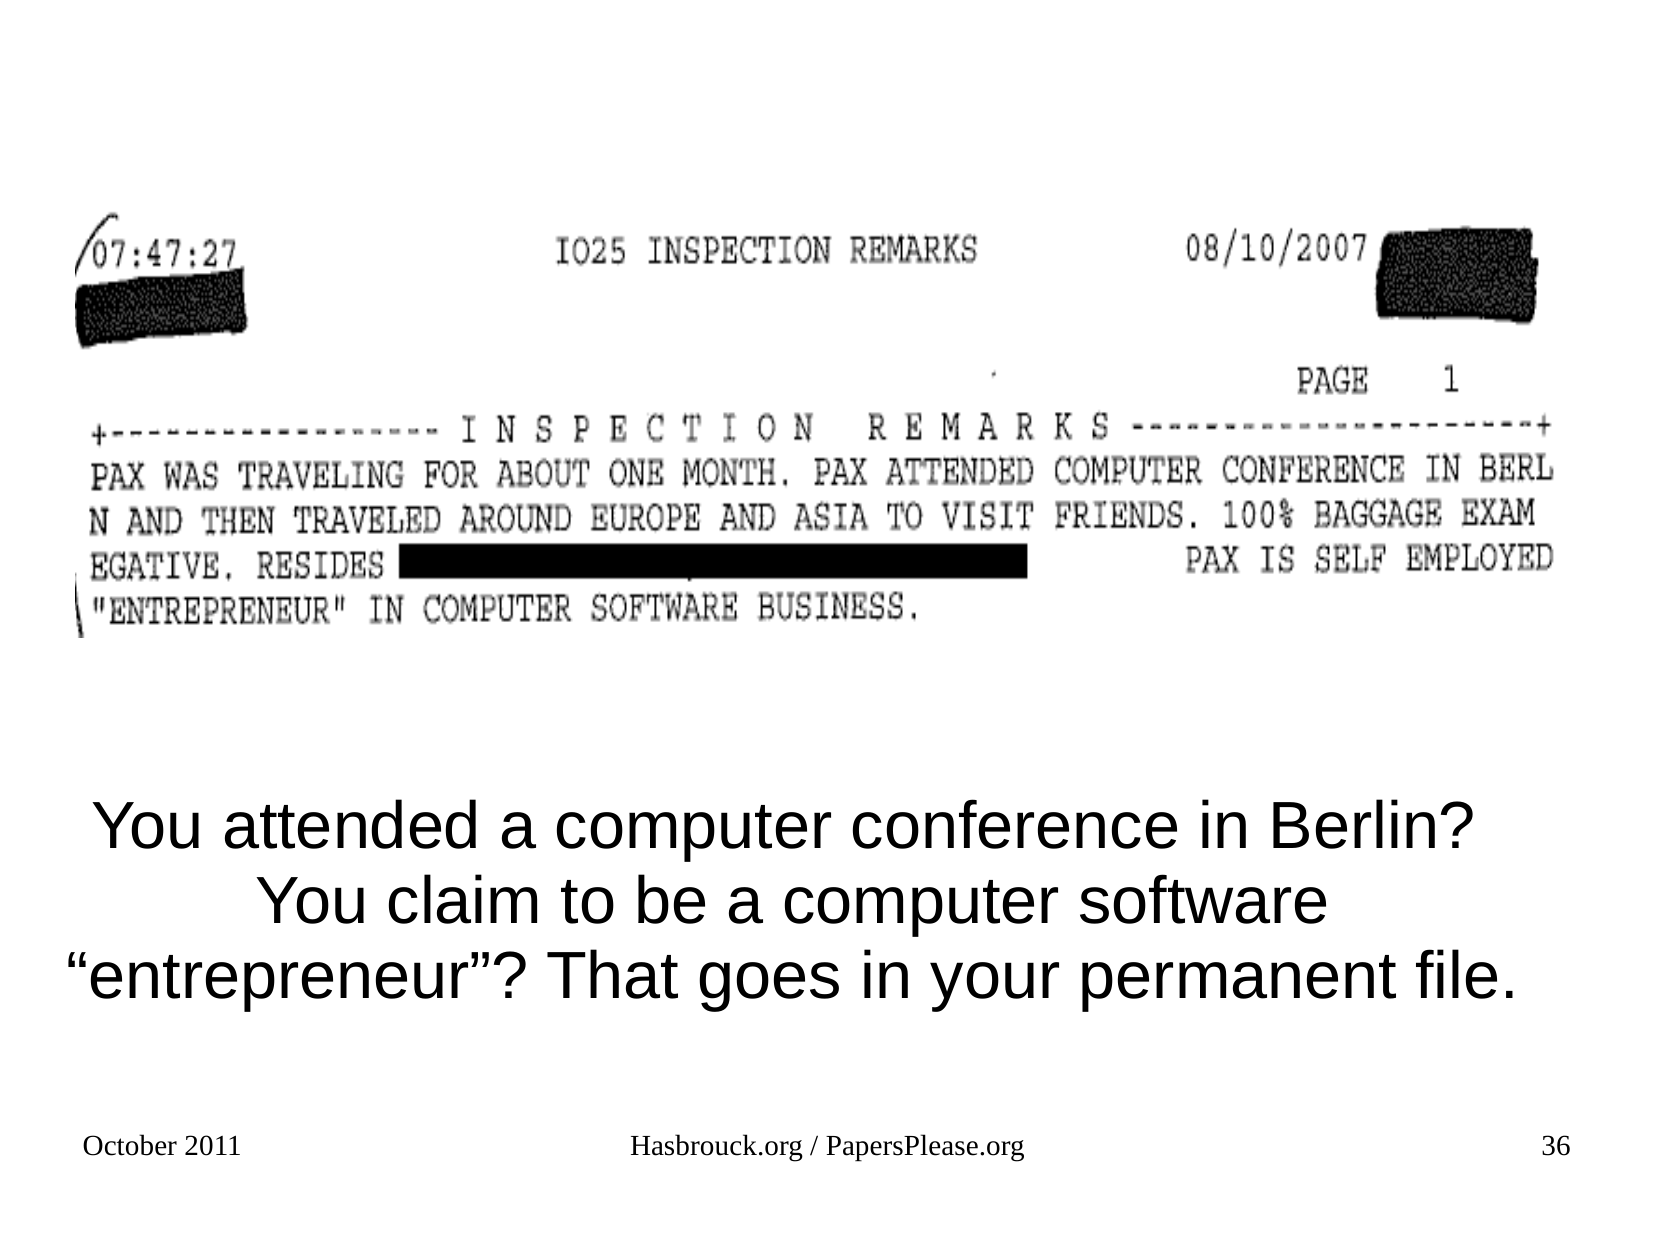

# You attended a computer conference in Berlin? You claim to be a computer software “entrepreneur”? That goes in your permanent file.
October 2011
Hasbrouck.org / PapersPlease.org
36